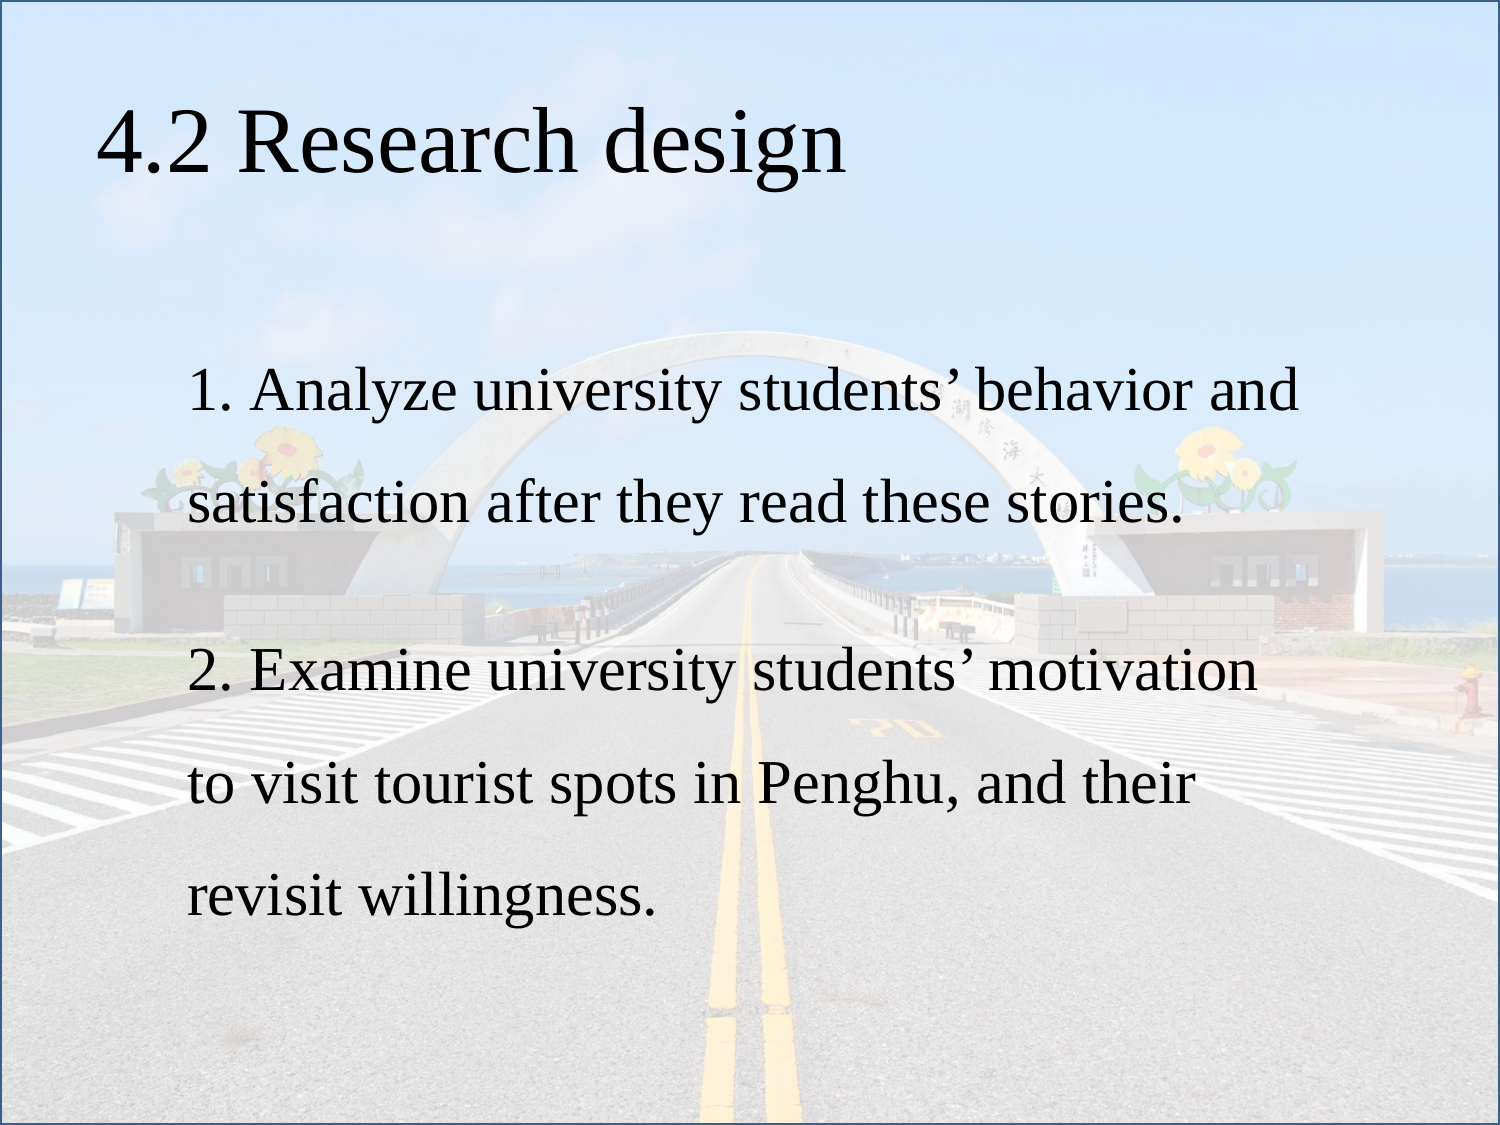

# 4.2 Research design
 Analyze university students’ behavior and satisfaction after they read these stories.
 Examine university students’ motivation to visit tourist spots in Penghu, and their revisit willingness.